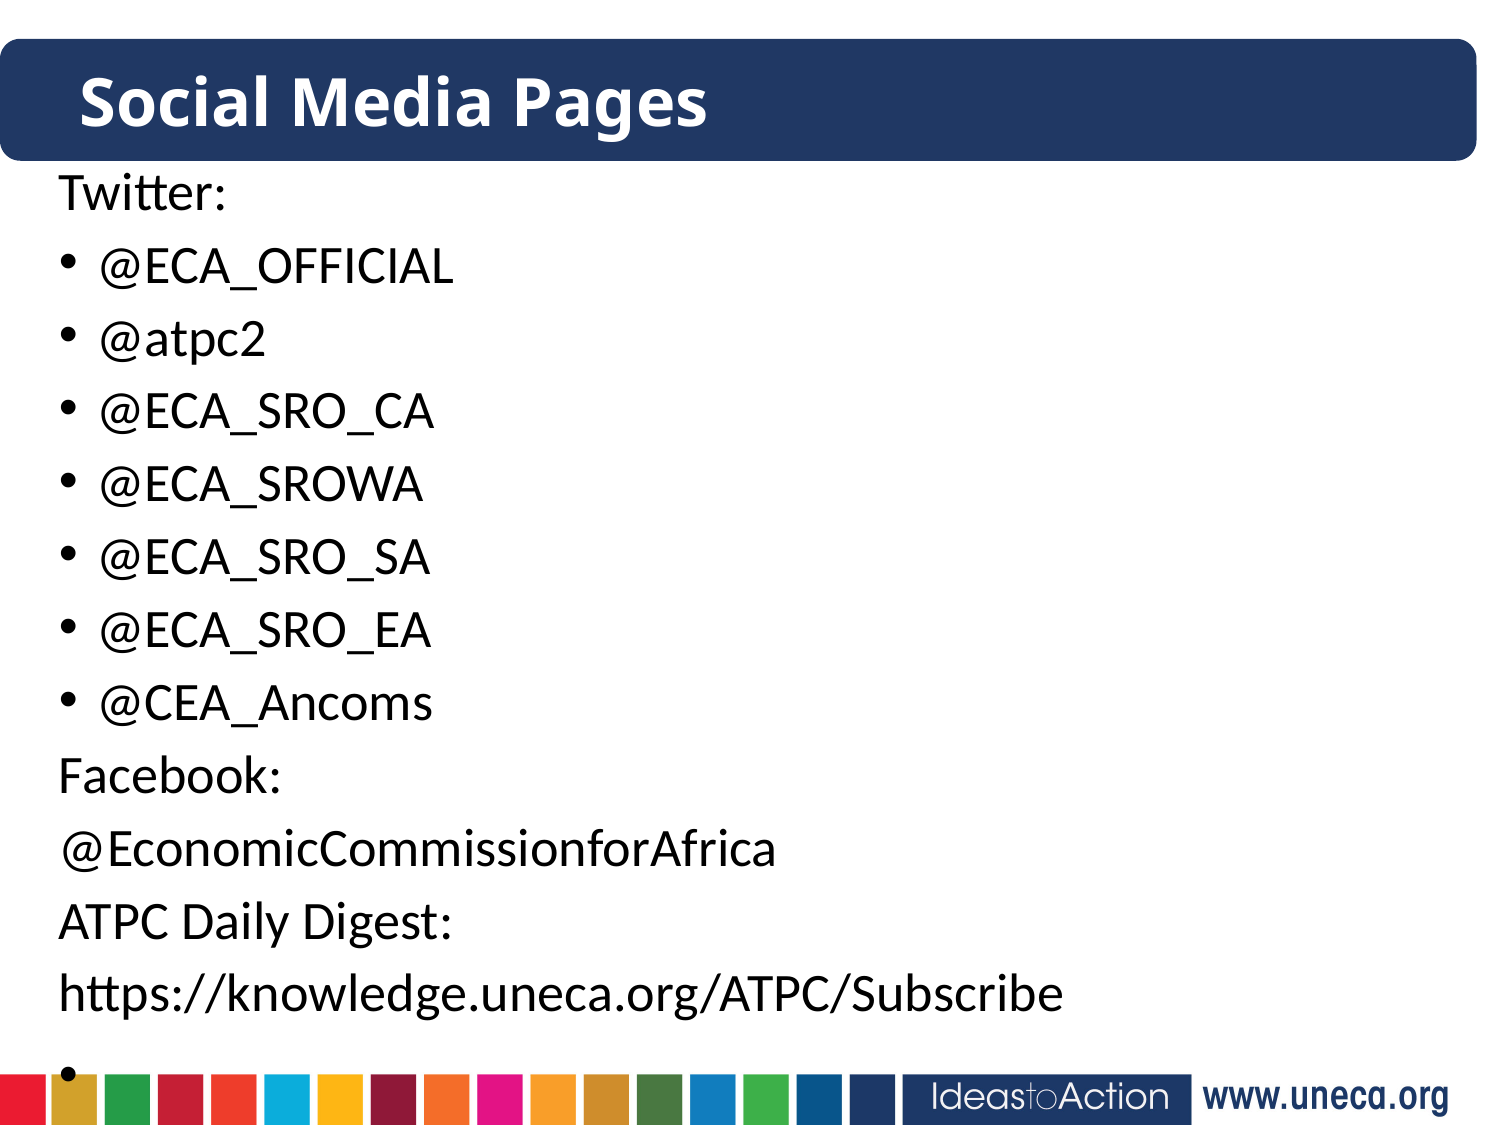

Social Media Pages
Twitter:
@ECA_OFFICIAL
@atpc2
@ECA_SRO_CA
@ECA_SROWA
@ECA_SRO_SA
@ECA_SRO_EA
@CEA_Ancoms
Facebook:
@EconomicCommissionforAfrica
ATPC Daily Digest:
https://knowledge.uneca.org/ATPC/Subscribe
#